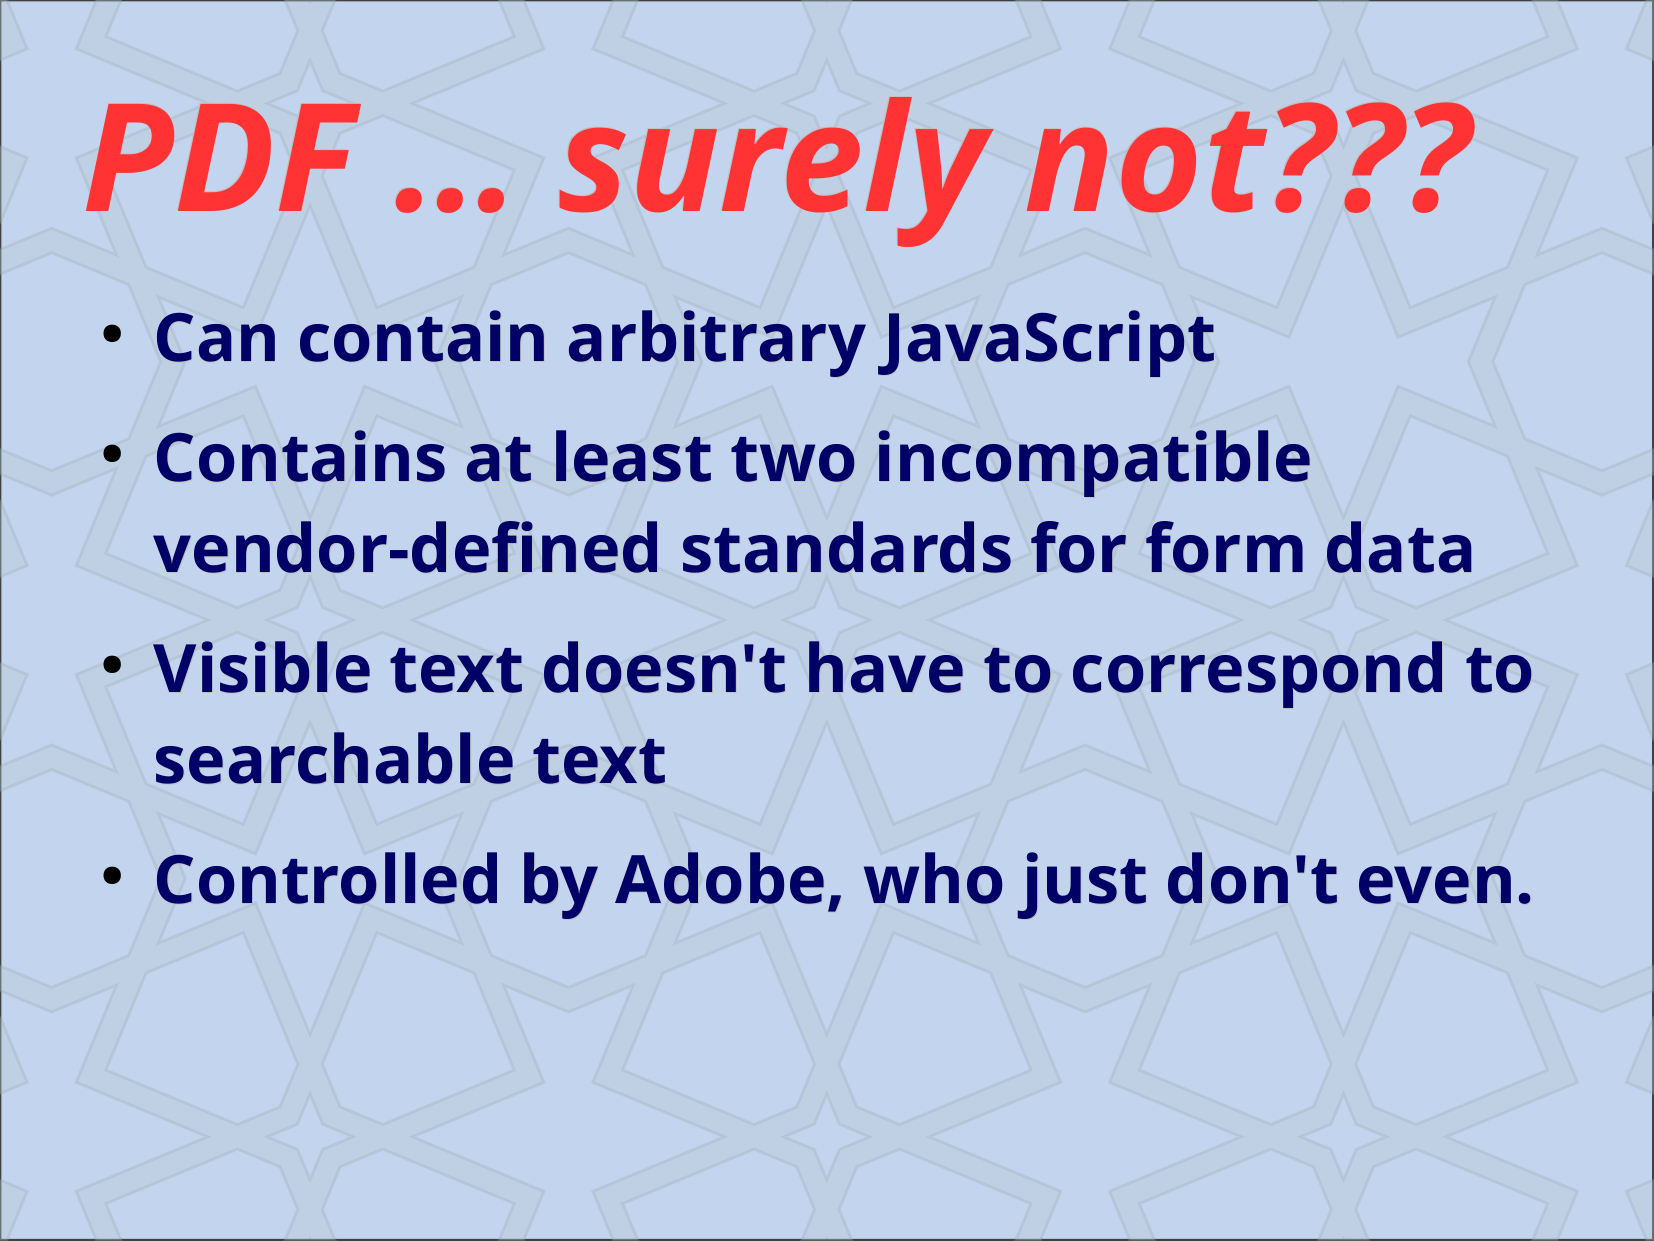

# PDF … surely not???
Can contain arbitrary JavaScript
Contains at least two incompatible vendor-defined standards for form data
Visible text doesn't have to correspond to searchable text
Controlled by Adobe, who just don't even.